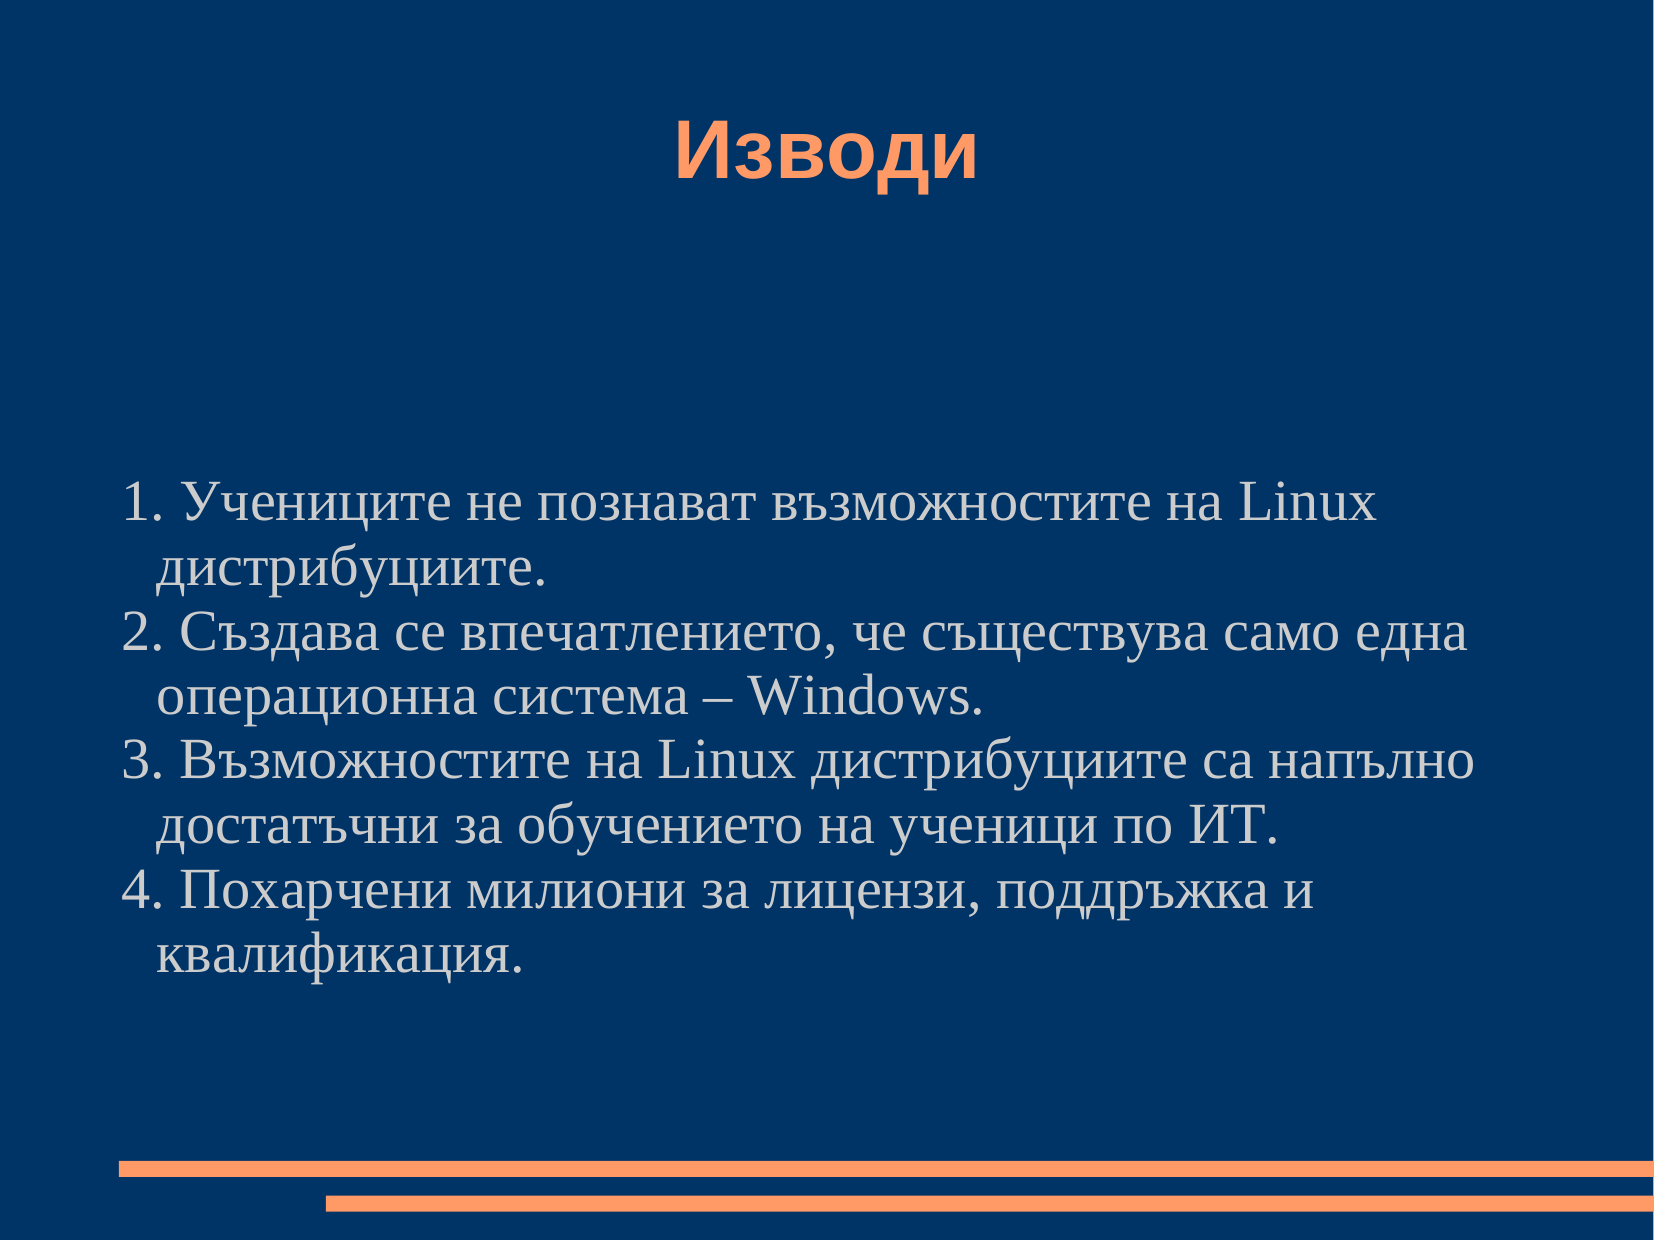

# Изводи
1. Учениците не познават възможностите на Linux дистрибуциите.
2. Създава се впечатлението, че съществува само една операционна система – Windows.
3. Възможностите на Linux дистрибуциите са напълно достатъчни за обучението на ученици по ИТ.
4. Похарчени милиони за лицензи, поддръжка и квалификация.